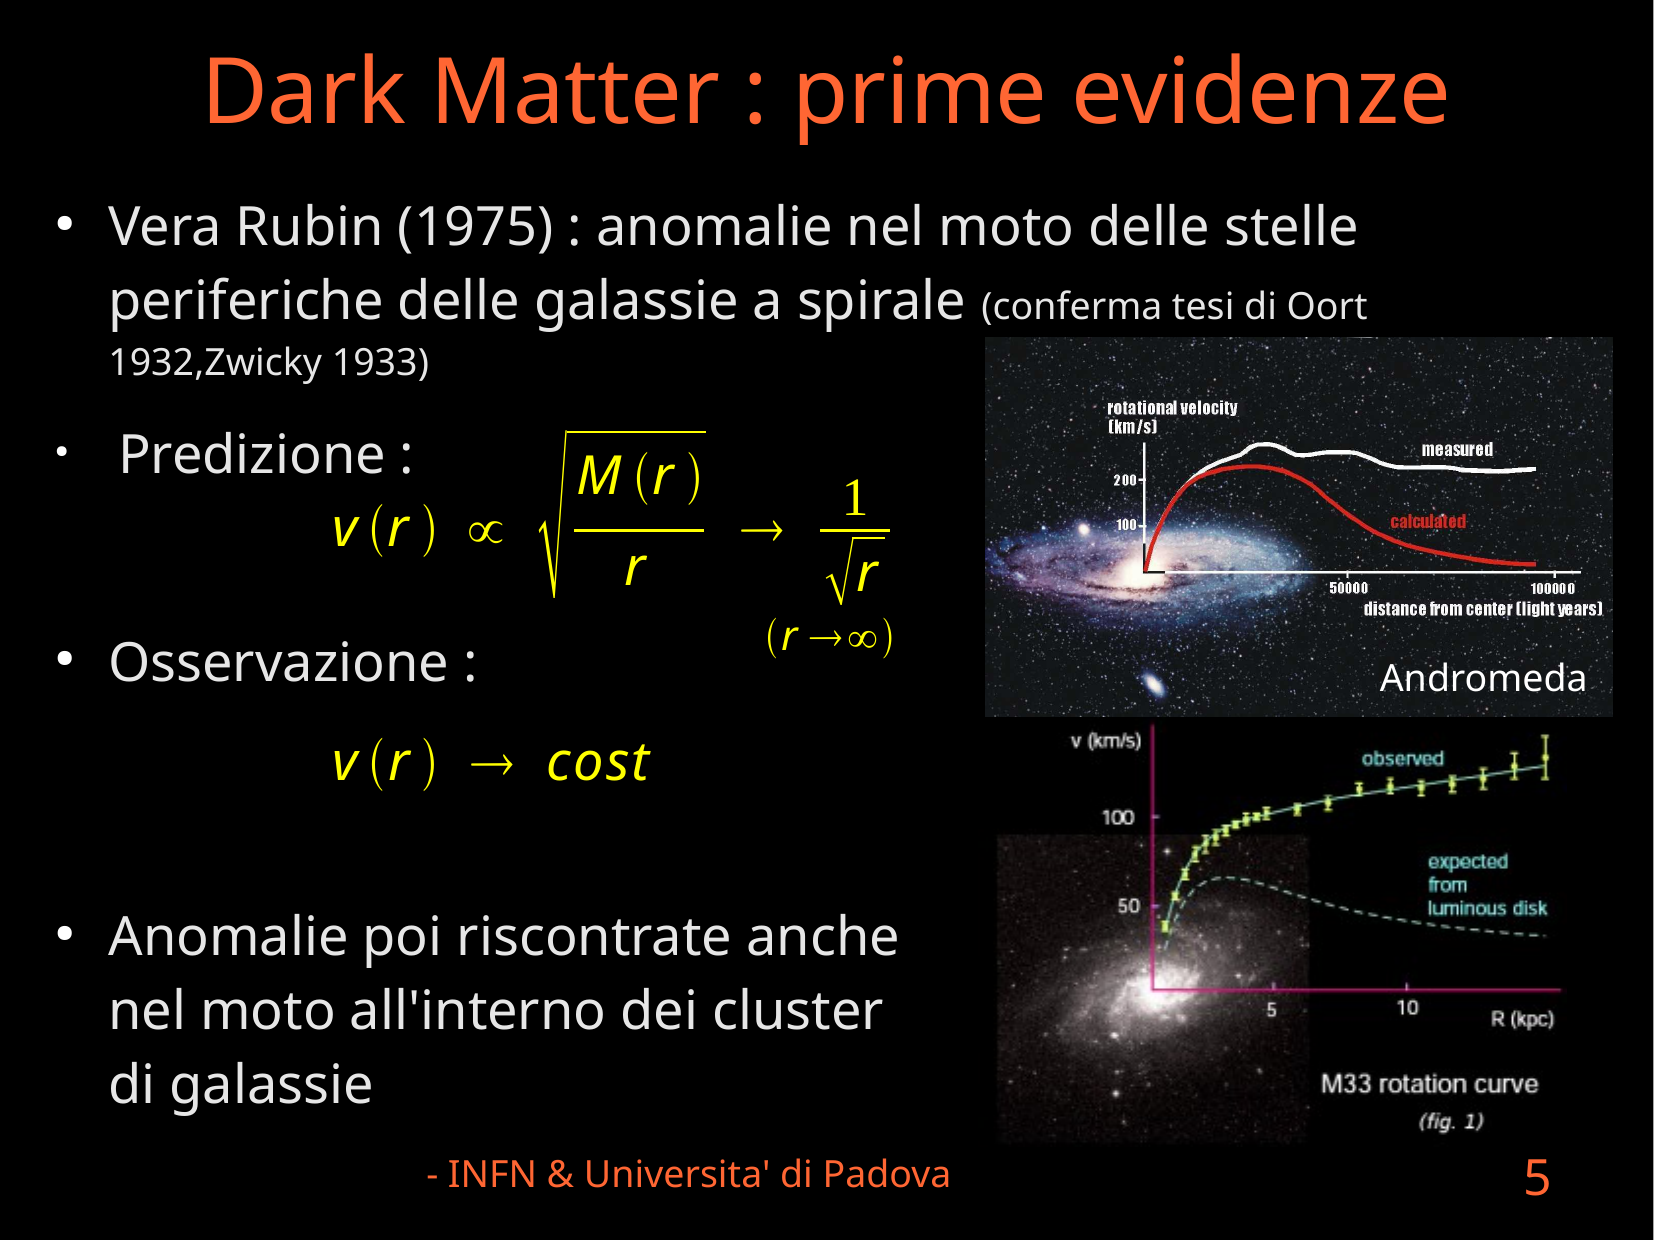

# Dark Matter : prime evidenze
Vera Rubin (1975) : anomalie nel moto delle stelle periferiche delle galassie a spirale (conferma tesi di Oort 1932,Zwicky 1933)
 Predizione :
Osservazione :
Andromeda
Anomalie poi riscontrate anche nel moto all'interno dei cluster di galassie